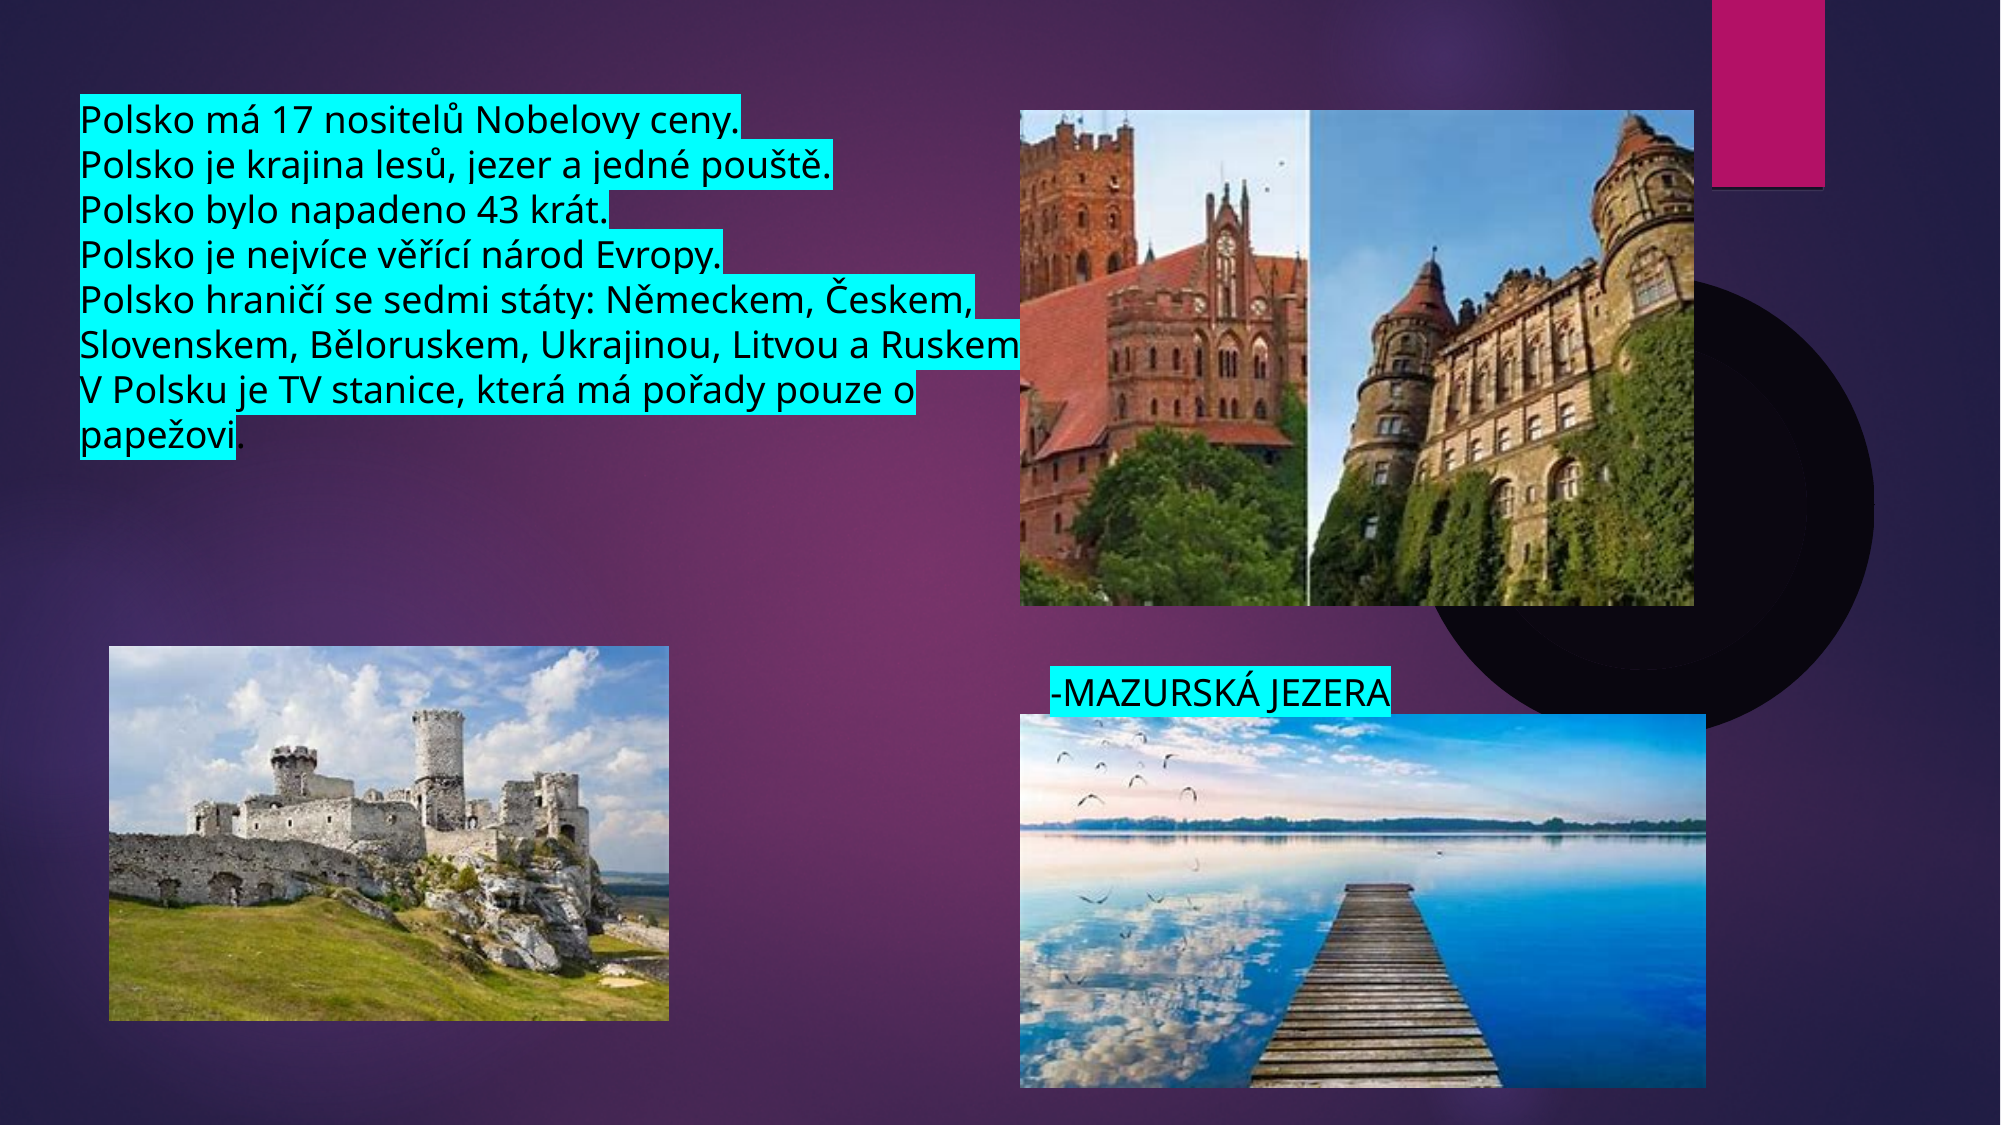

Polsko má 17 nositelů Nobelovy ceny.
Polsko je krajina lesů, jezer a jedné pouště.
Polsko bylo napadeno 43 krát.
Polsko je nejvíce věřící národ Evropy.
Polsko hraničí se sedmi státy: Německem, Českem, Slovenskem, Běloruskem, Ukrajinou, Litvou a Ruskem.
V Polsku je TV stanice, která má pořady pouze o papežovi.
-MAZURSKÁ JEZERA